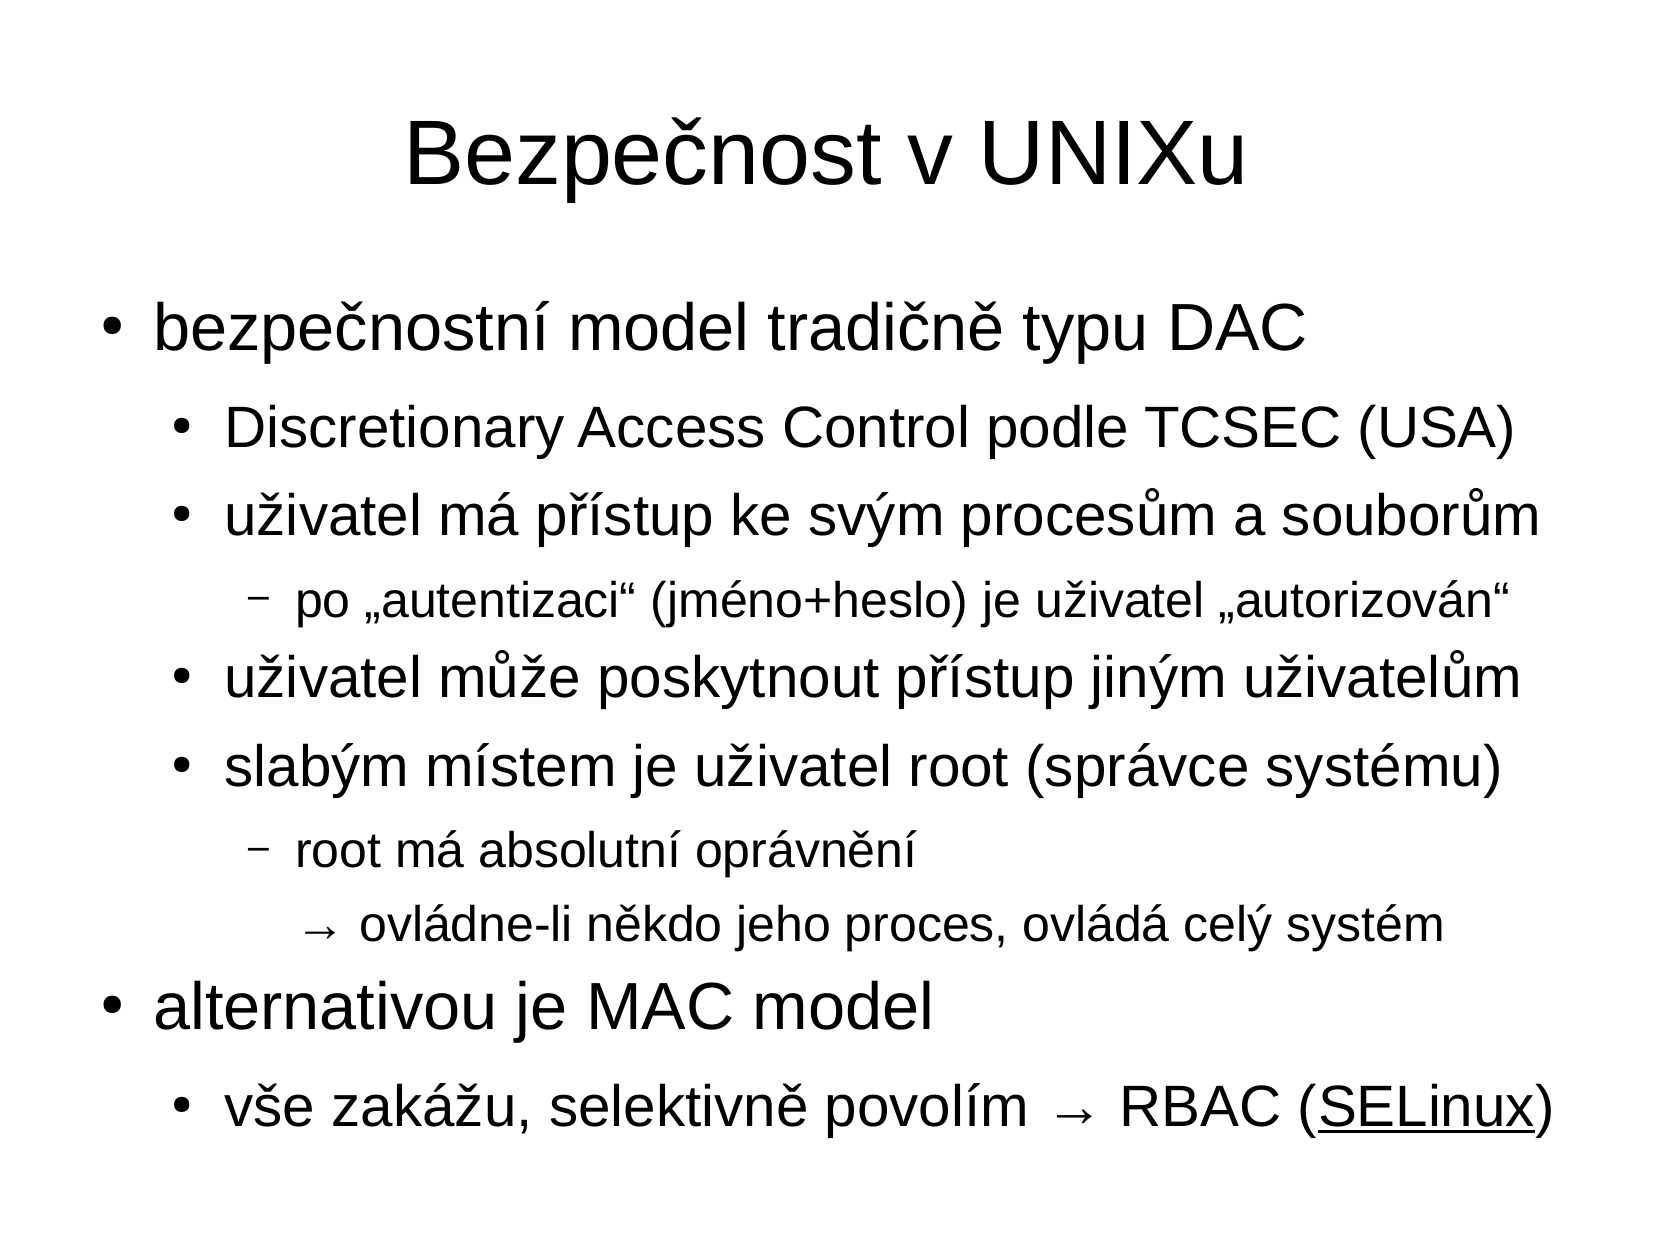

# Bezpečnost v UNIXu
bezpečnostní model tradičně typu DAC
Discretionary Access Control podle TCSEC (USA)
uživatel má přístup ke svým procesům a souborům
po „autentizaci“ (jméno+heslo) je uživatel „autorizován“
uživatel může poskytnout přístup jiným uživatelům
slabým místem je uživatel root (správce systému)
root má absolutní oprávnění
→ ovládne-li někdo jeho proces, ovládá celý systém
alternativou je MAC model
vše zakážu, selektivně povolím → RBAC (SELinux)